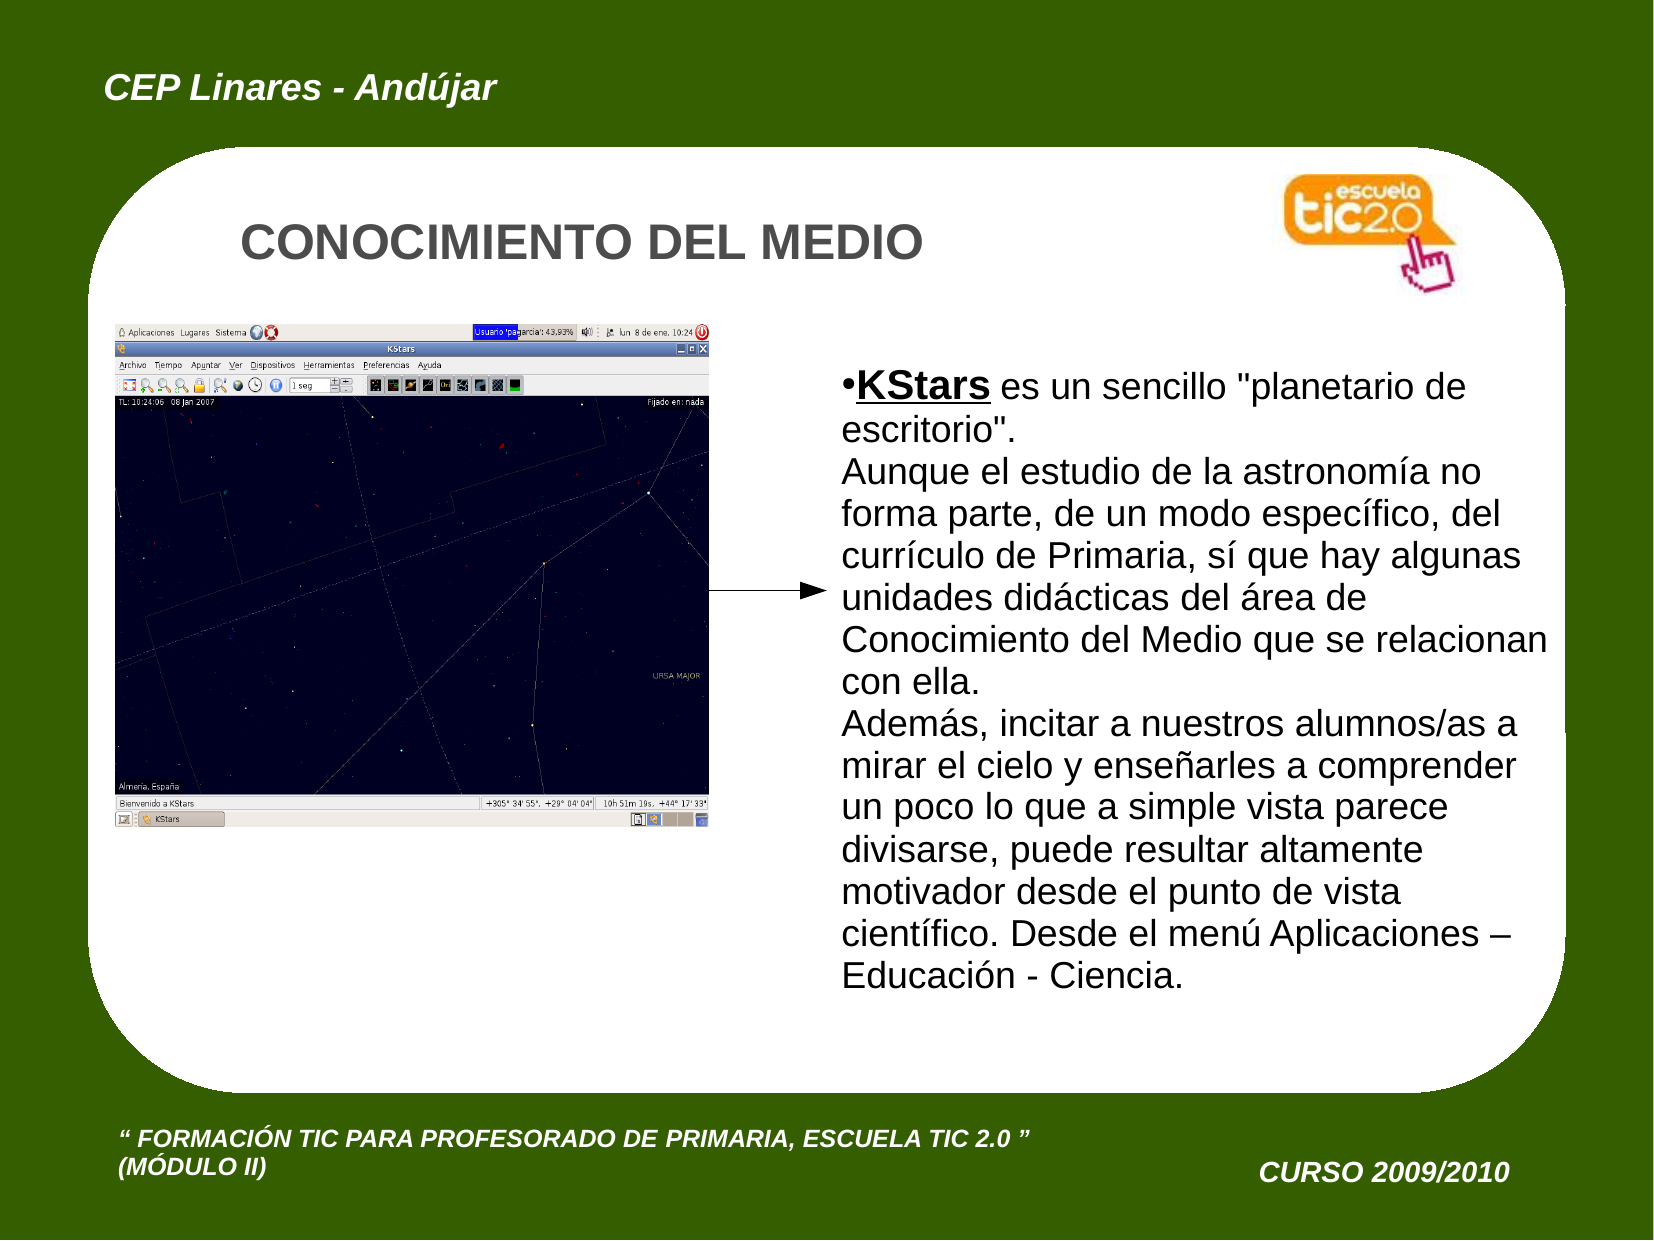

CONOCIMIENTO DEL MEDIO
KStars es un sencillo "planetario de escritorio".
Aunque el estudio de la astronomía no forma parte, de un modo específico, del currículo de Primaria, sí que hay algunas unidades didácticas del área de Conocimiento del Medio que se relacionan con ella.
Además, incitar a nuestros alumnos/as a mirar el cielo y enseñarles a comprender un poco lo que a simple vista parece divisarse, puede resultar altamente motivador desde el punto de vista científico. Desde el menú Aplicaciones – Educación - Ciencia.